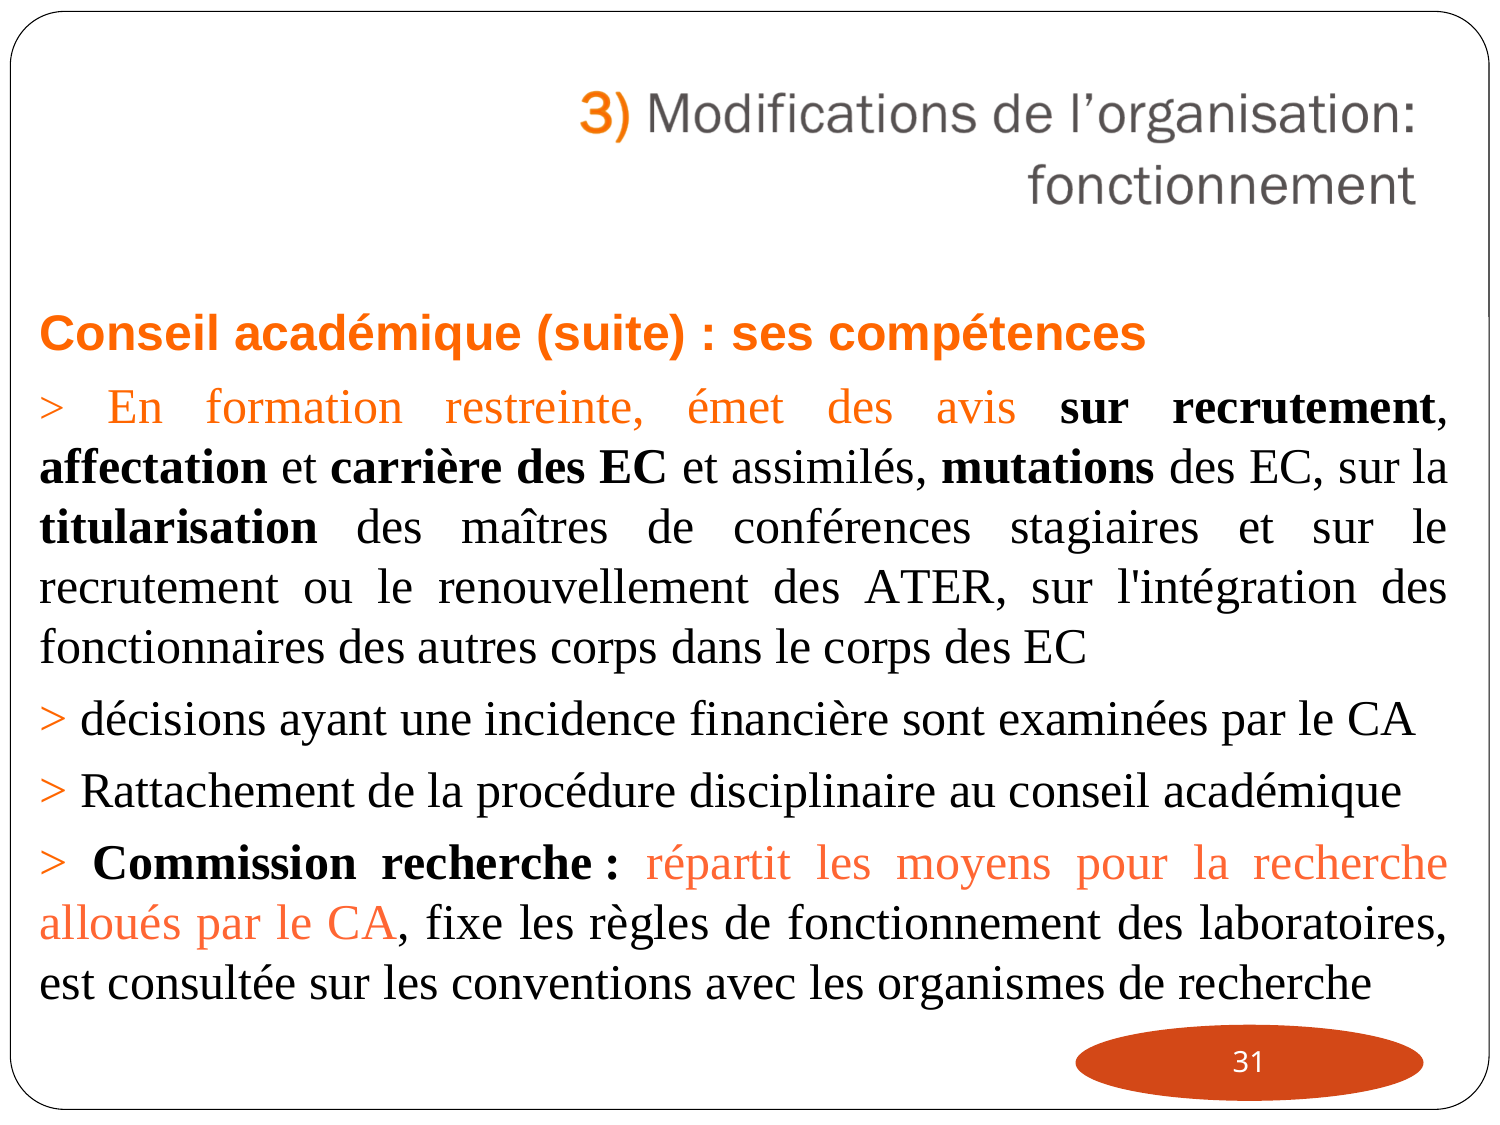

Conseil académique (suite) : ses compétences
> En formation restreinte, émet des avis sur recrutement, affectation et carrière des EC et assimilés, mutations des EC, sur la titularisation des maîtres de conférences stagiaires et sur le recrutement ou le renouvellement des ATER, sur l'intégration des fonctionnaires des autres corps dans le corps des EC
> décisions ayant une incidence financière sont examinées par le CA
> Rattachement de la procédure disciplinaire au conseil académique
> Commission recherche : répartit les moyens pour la recherche alloués par le CA, fixe les règles de fonctionnement des laboratoires, est consultée sur les conventions avec les organismes de recherche